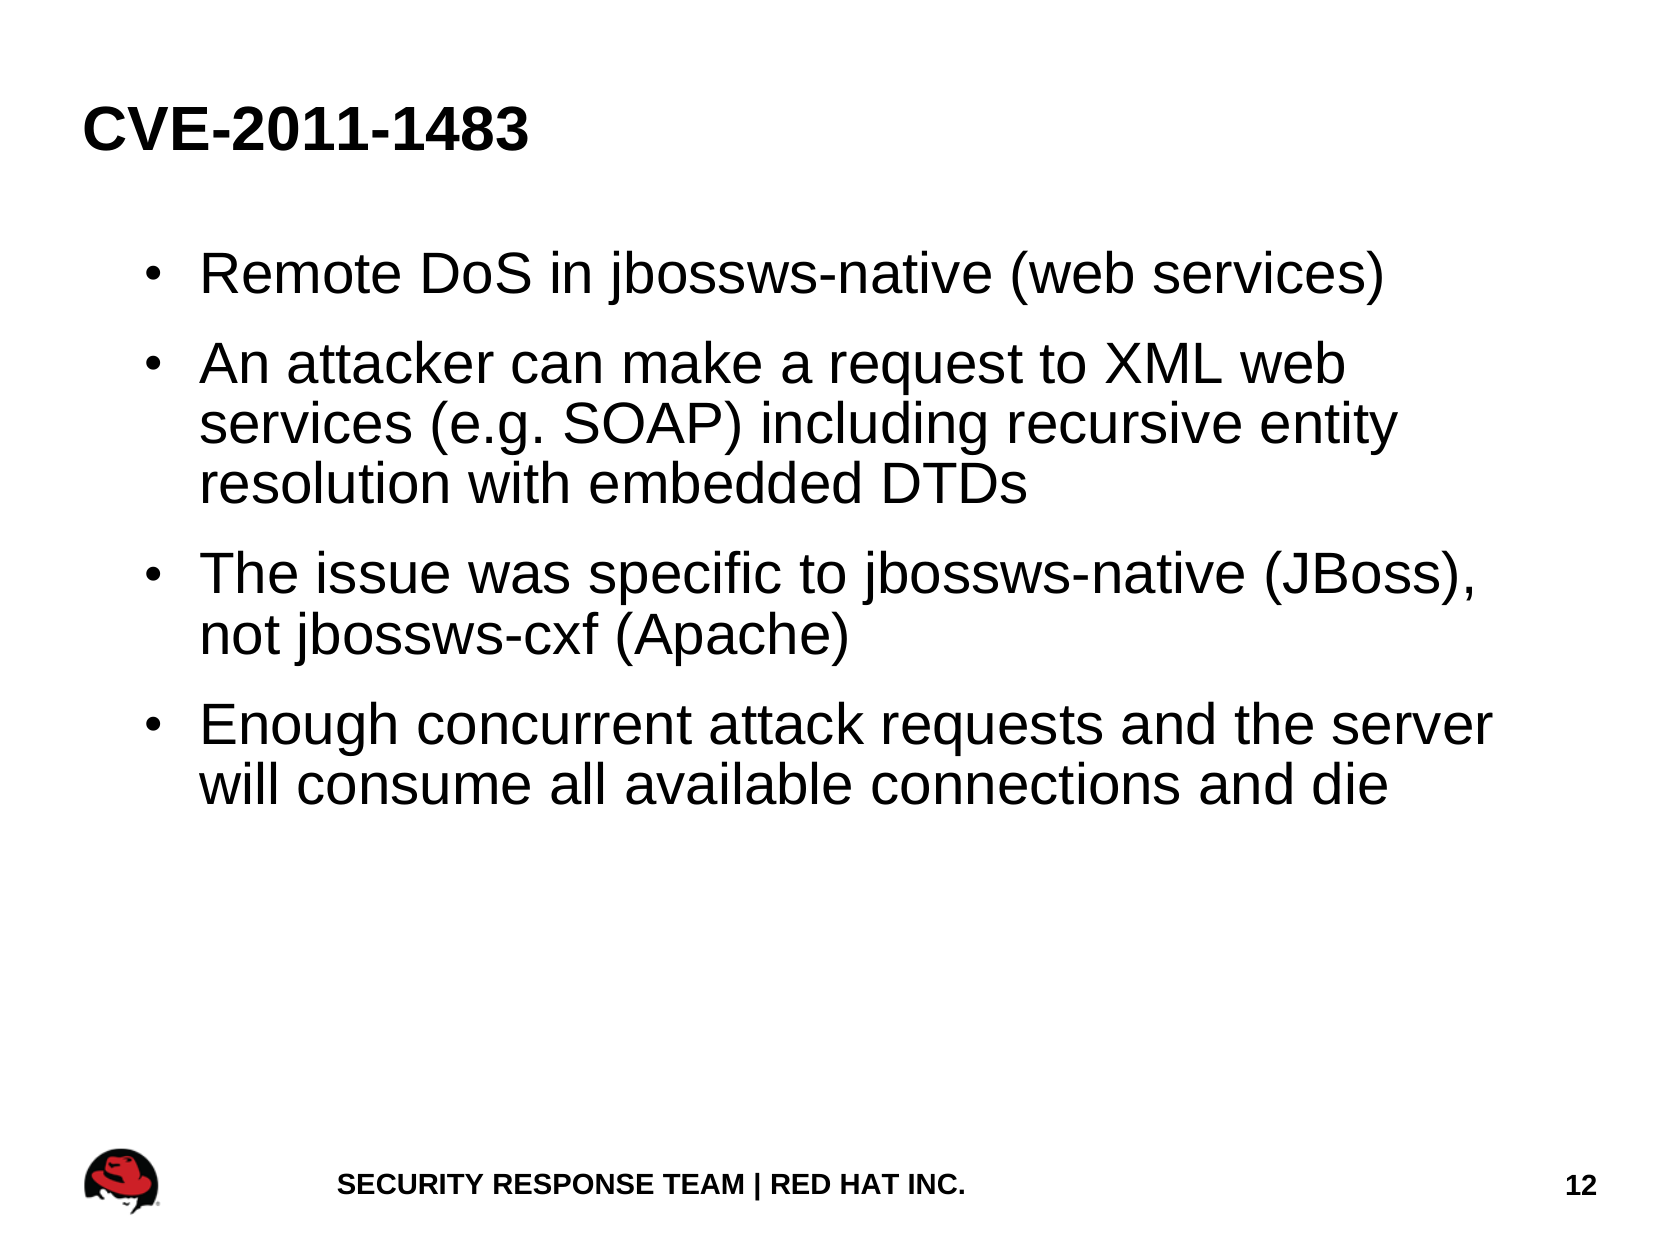

# CVE-2011-1483
Remote DoS in jbossws-native (web services)
An attacker can make a request to XML web services (e.g. SOAP) including recursive entity resolution with embedded DTDs
The issue was specific to jbossws-native (JBoss), not jbossws-cxf (Apache)
Enough concurrent attack requests and the server will consume all available connections and die